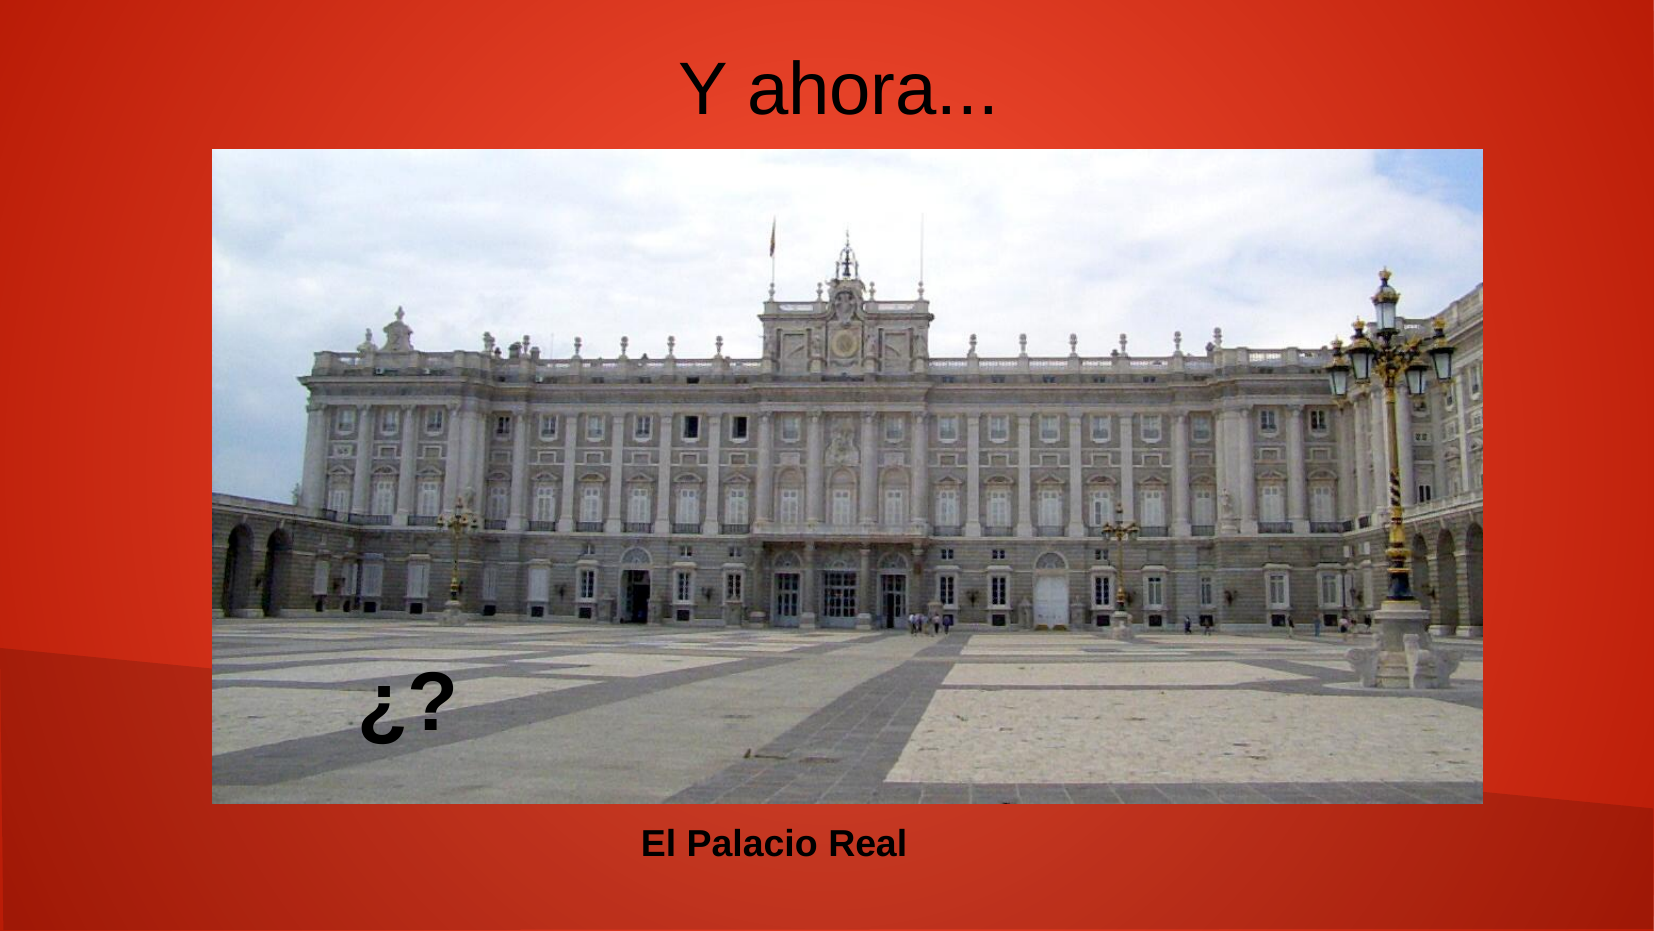

# Y ahora...
¿?
El Palacio Real